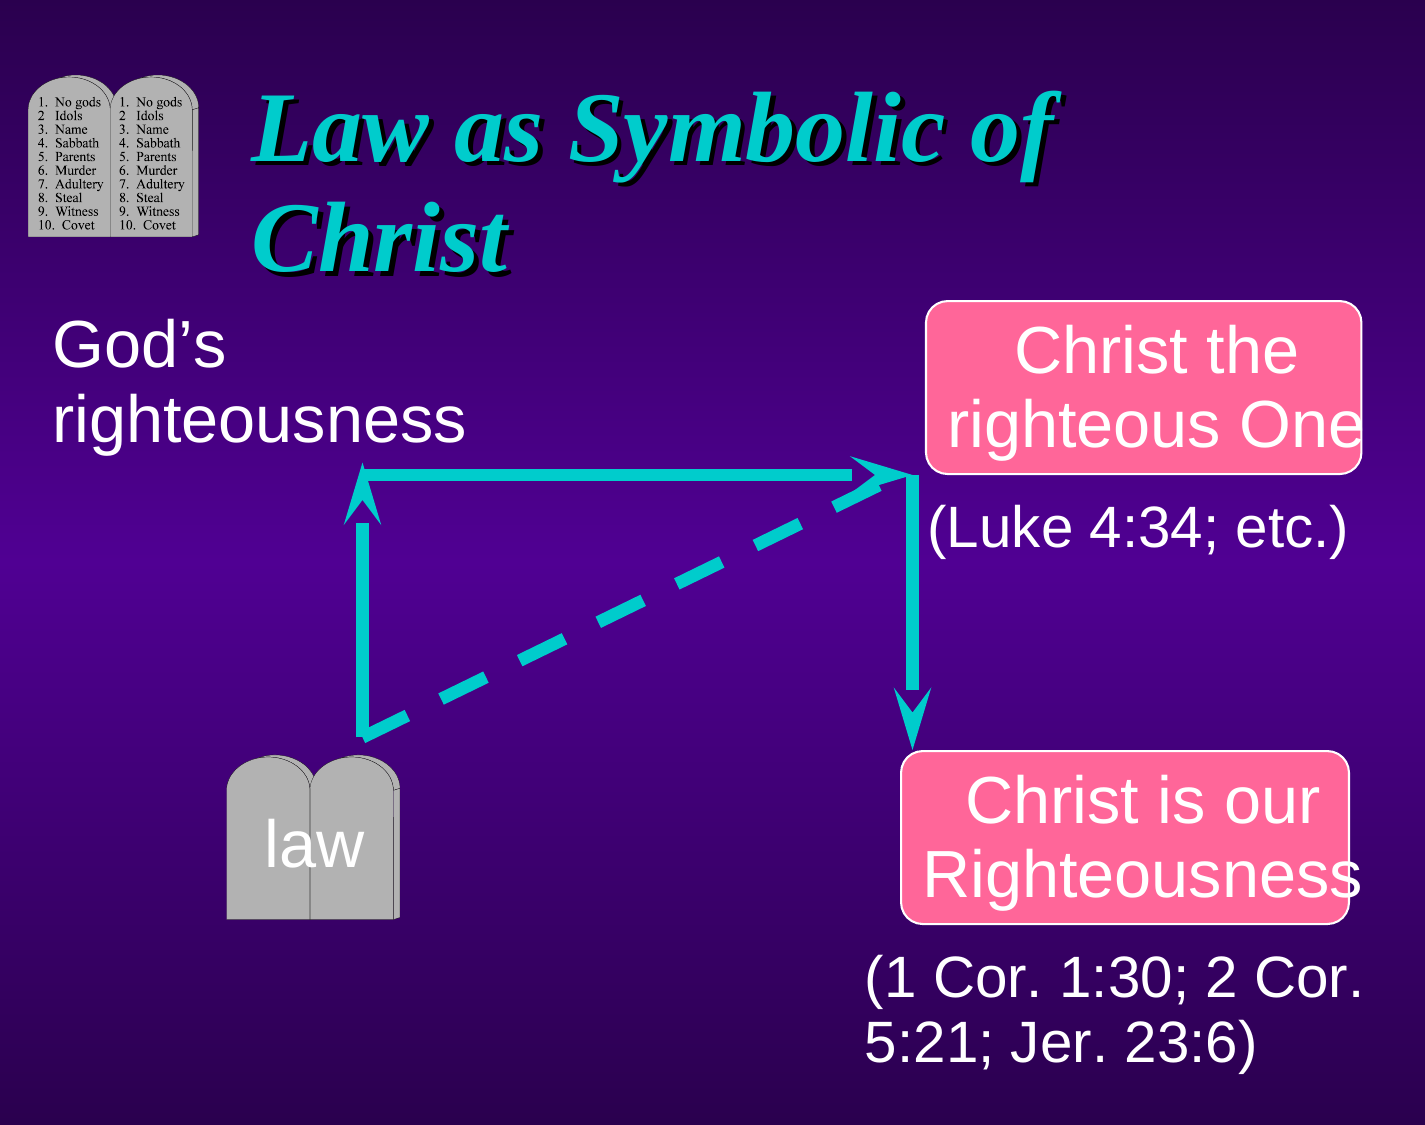

# Law as Symbolic of Christ
God’s righteousness
Christ the
righteous One
(Luke 4:34; etc.)
Christ is our
Righteousness
law
(1 Cor. 1:30; 2 Cor. 5:21; Jer. 23:6)